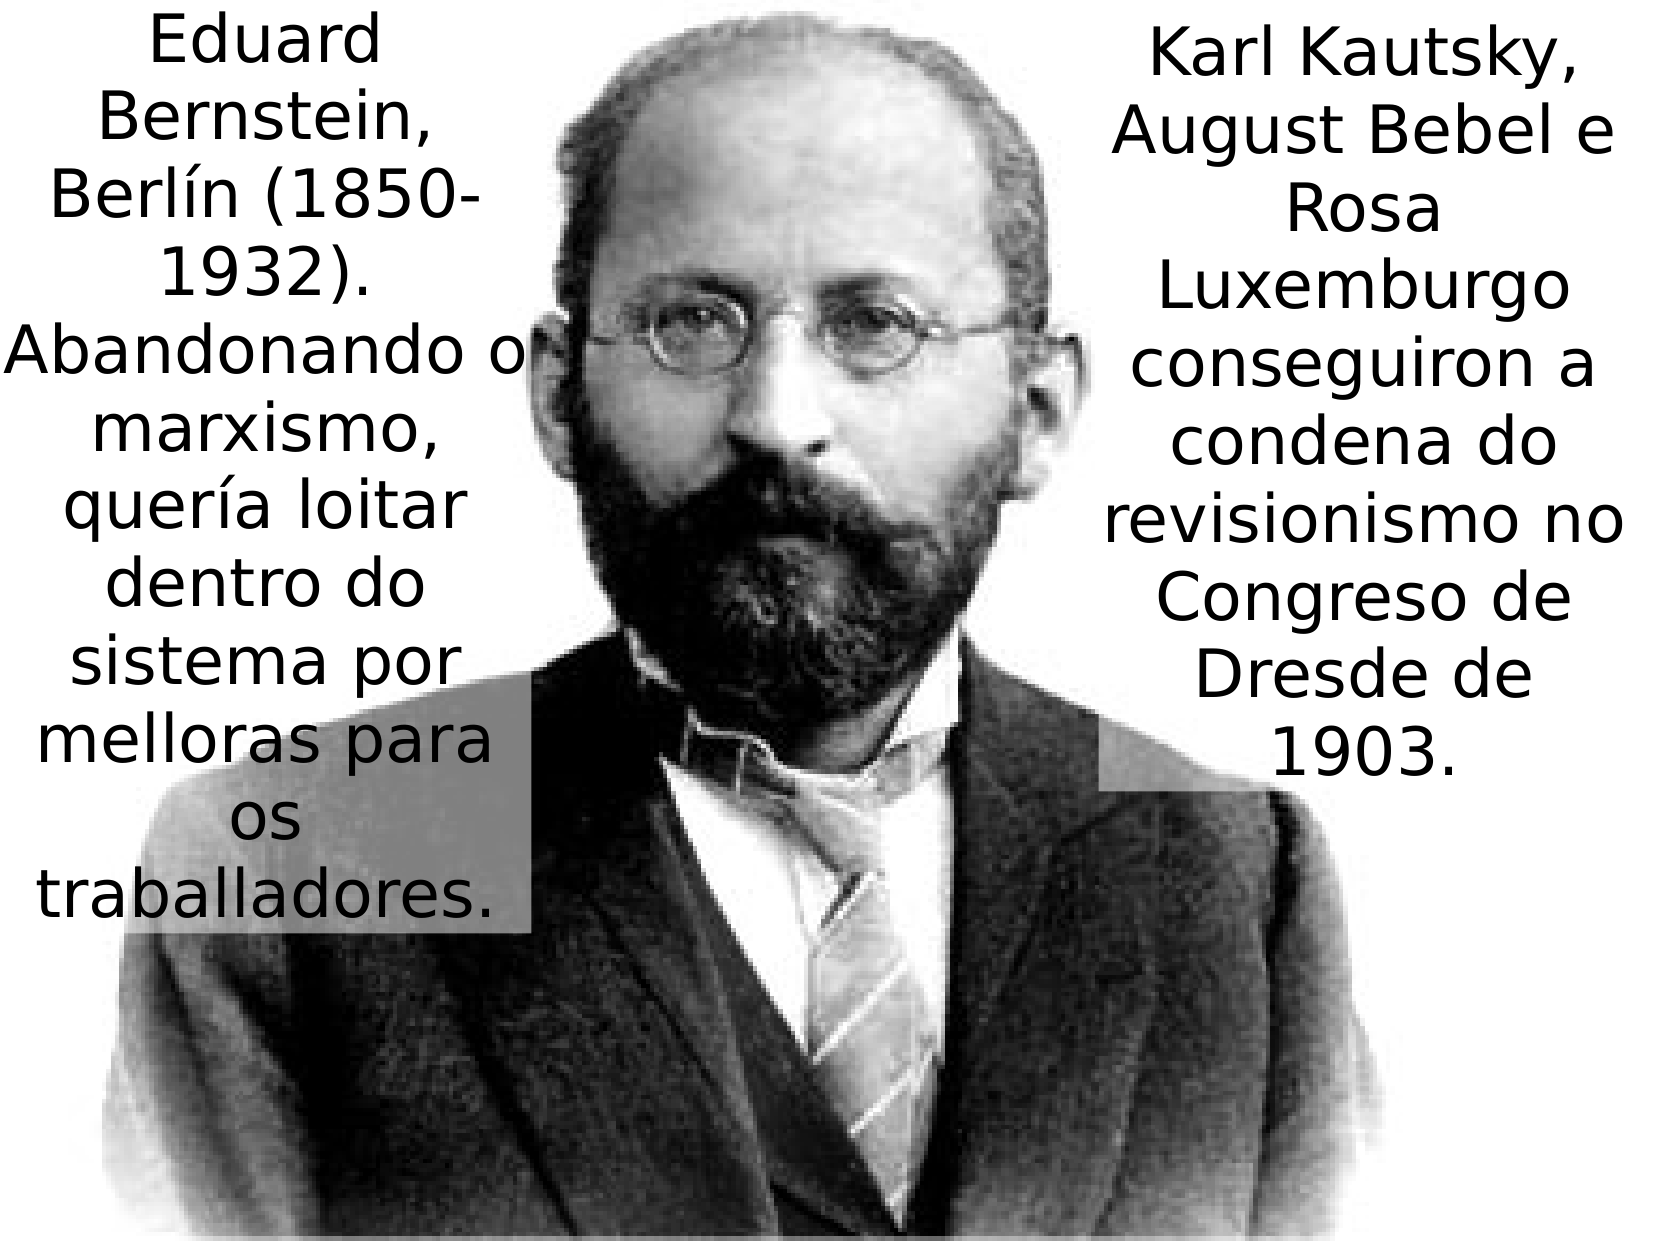

Eduard Bernstein, Berlín (1850-1932). Abandonando o marxismo, quería loitar dentro do sistema por melloras para os traballadores.
Karl Kautsky, August Bebel e Rosa Luxemburgo conseguiron a condena do revisionismo no Congreso de Dresde de 1903.